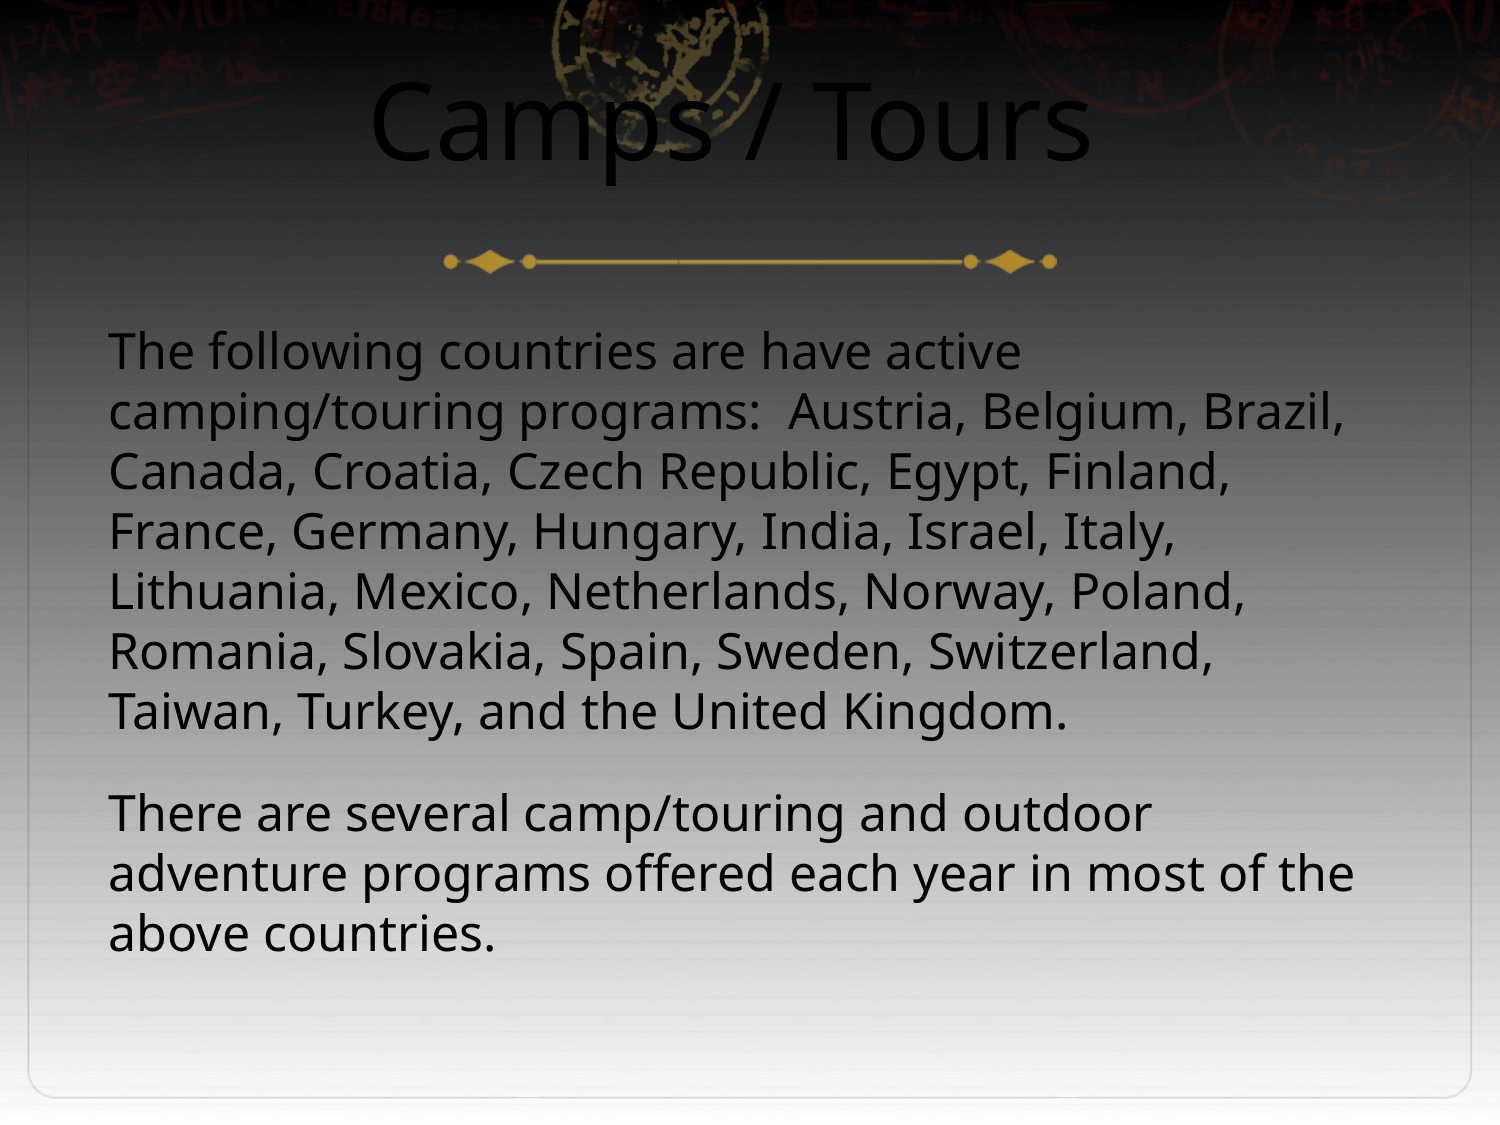

# Camps / Tours
The following countries are have active camping/touring programs: Austria, Belgium, Brazil, Canada, Croatia, Czech Republic, Egypt, Finland, France, Germany, Hungary, India, Israel, Italy, Lithuania, Mexico, Netherlands, Norway, Poland, Romania, Slovakia, Spain, Sweden, Switzerland, Taiwan, Turkey, and the United Kingdom.
There are several camp/touring and outdoor adventure programs offered each year in most of the above countries.